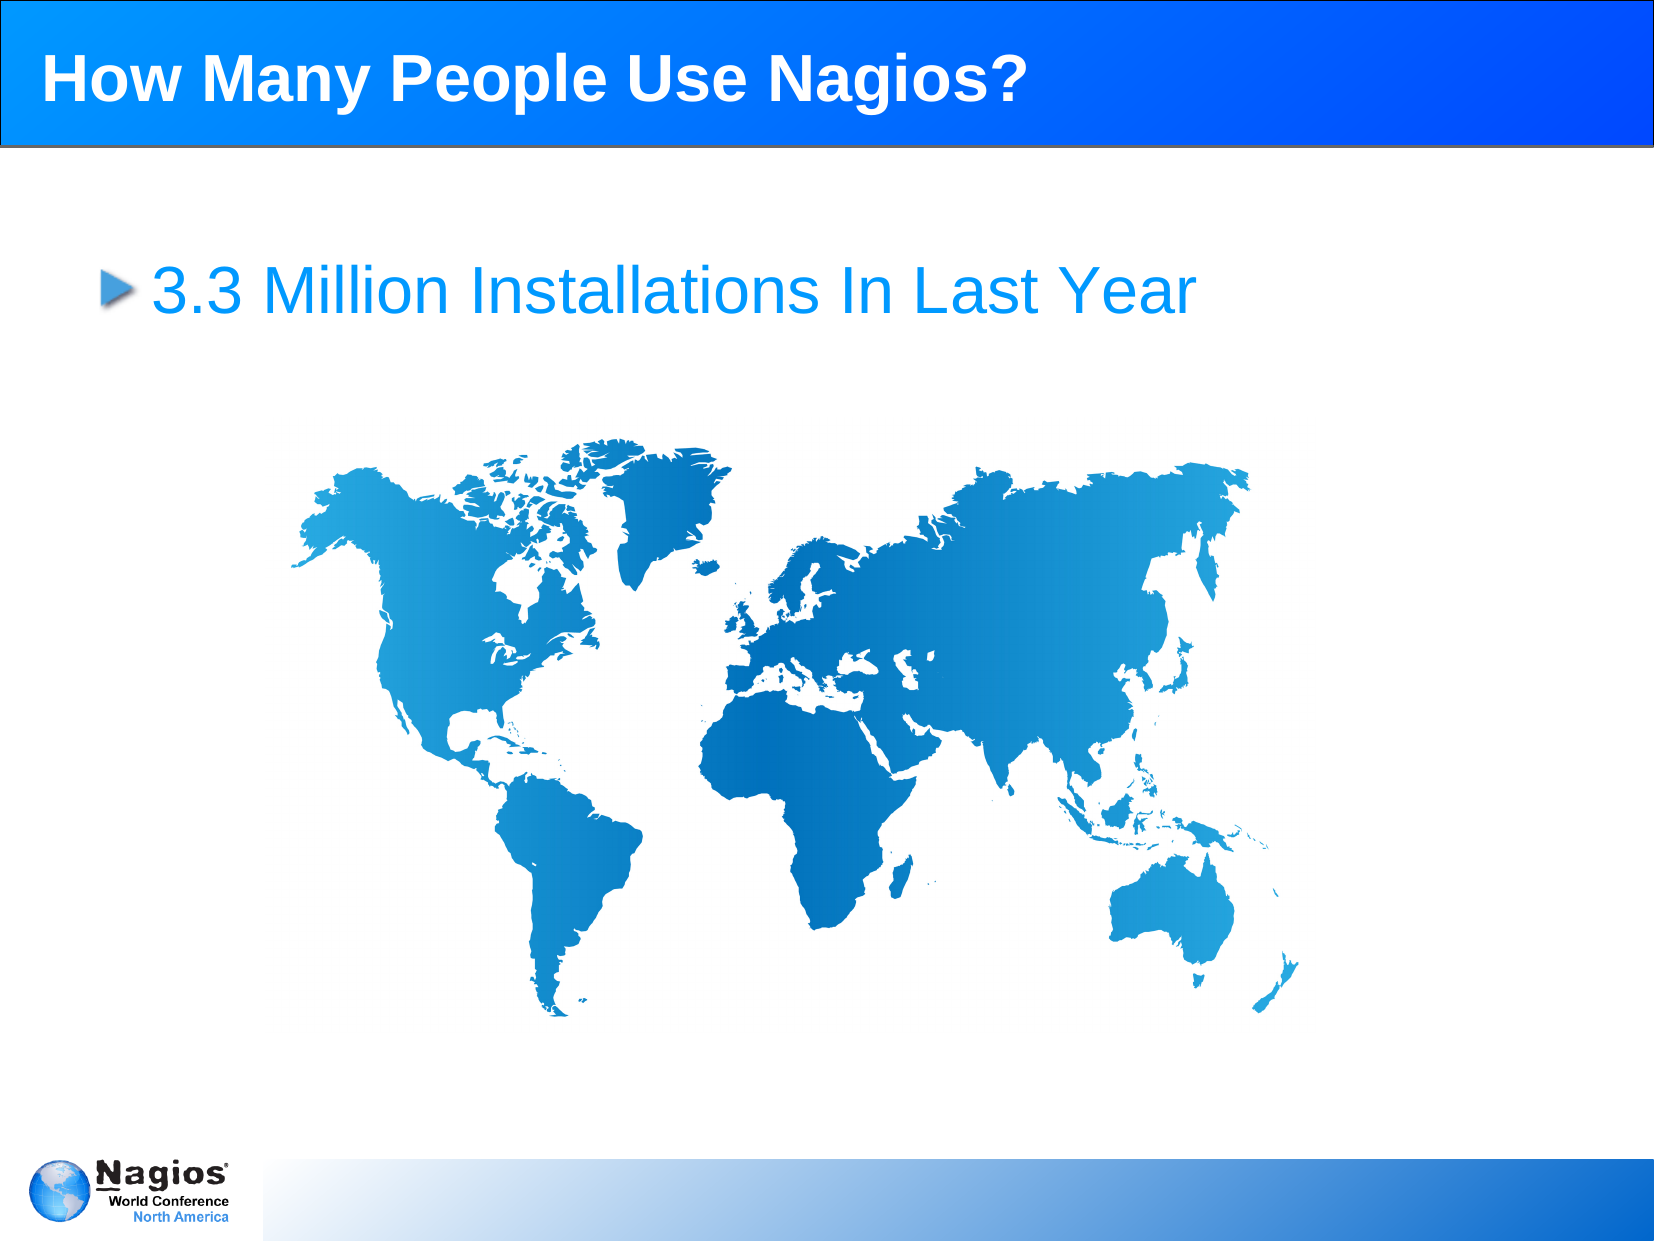

# How Many People Use Nagios?
3.3 Million Installations In Last Year